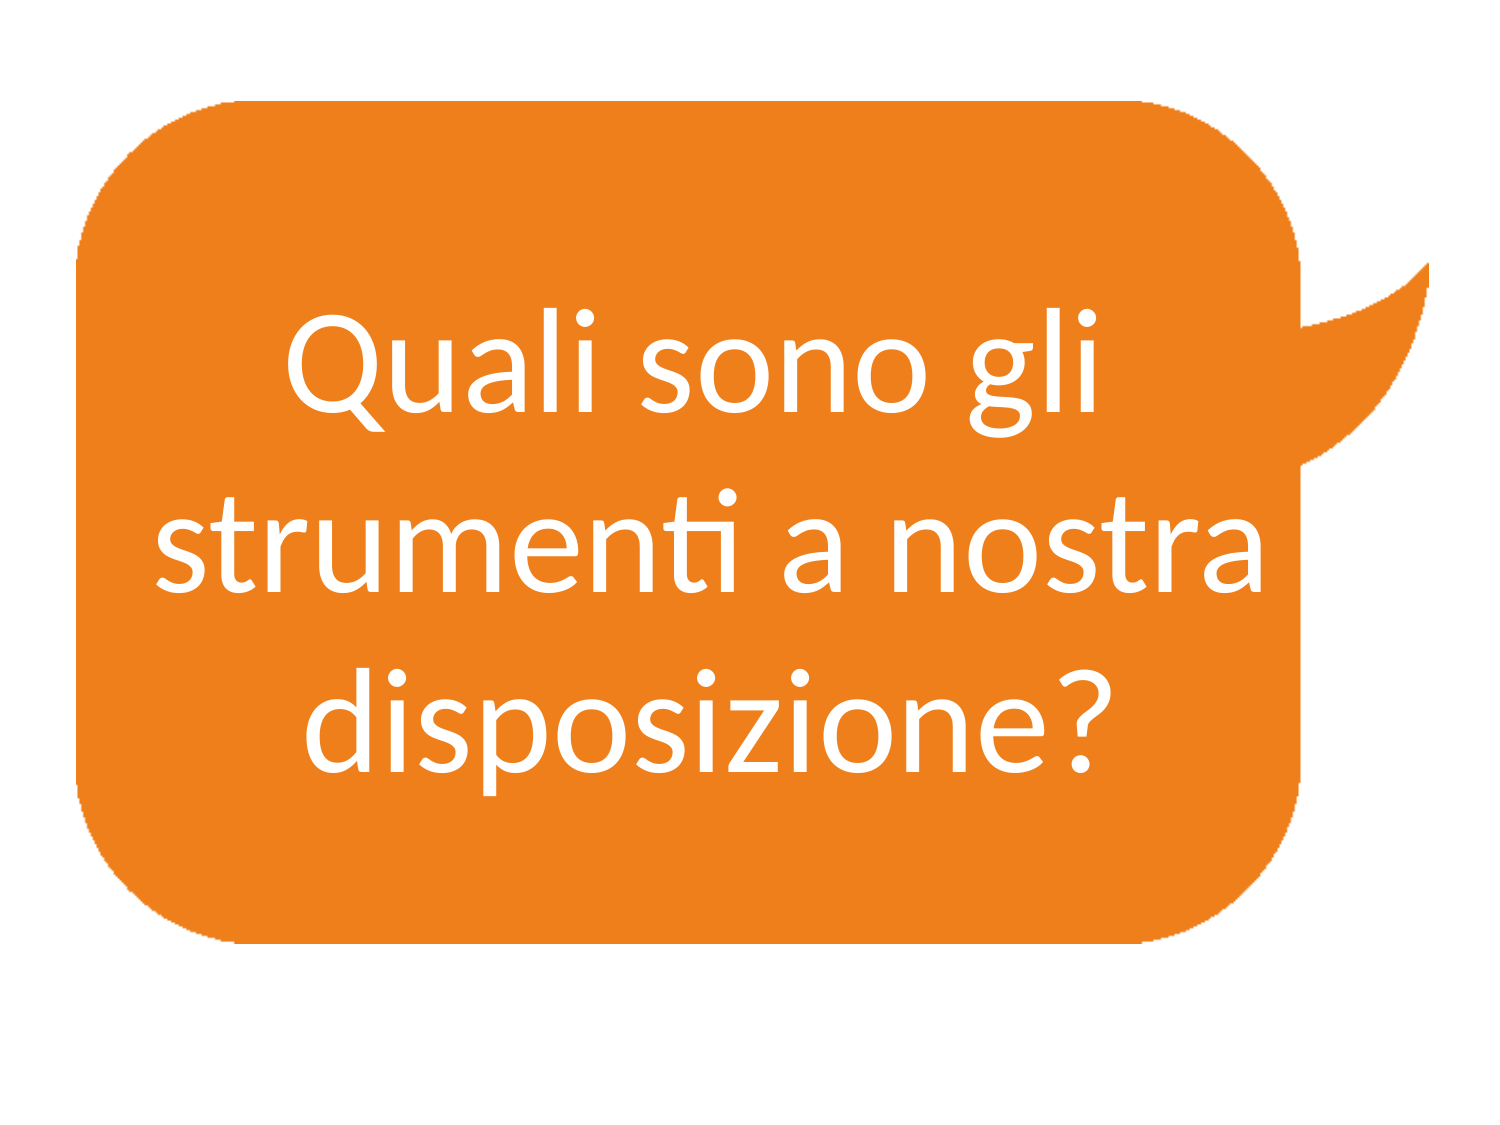

Quali sono gli
strumenti a nostra
disposizione?